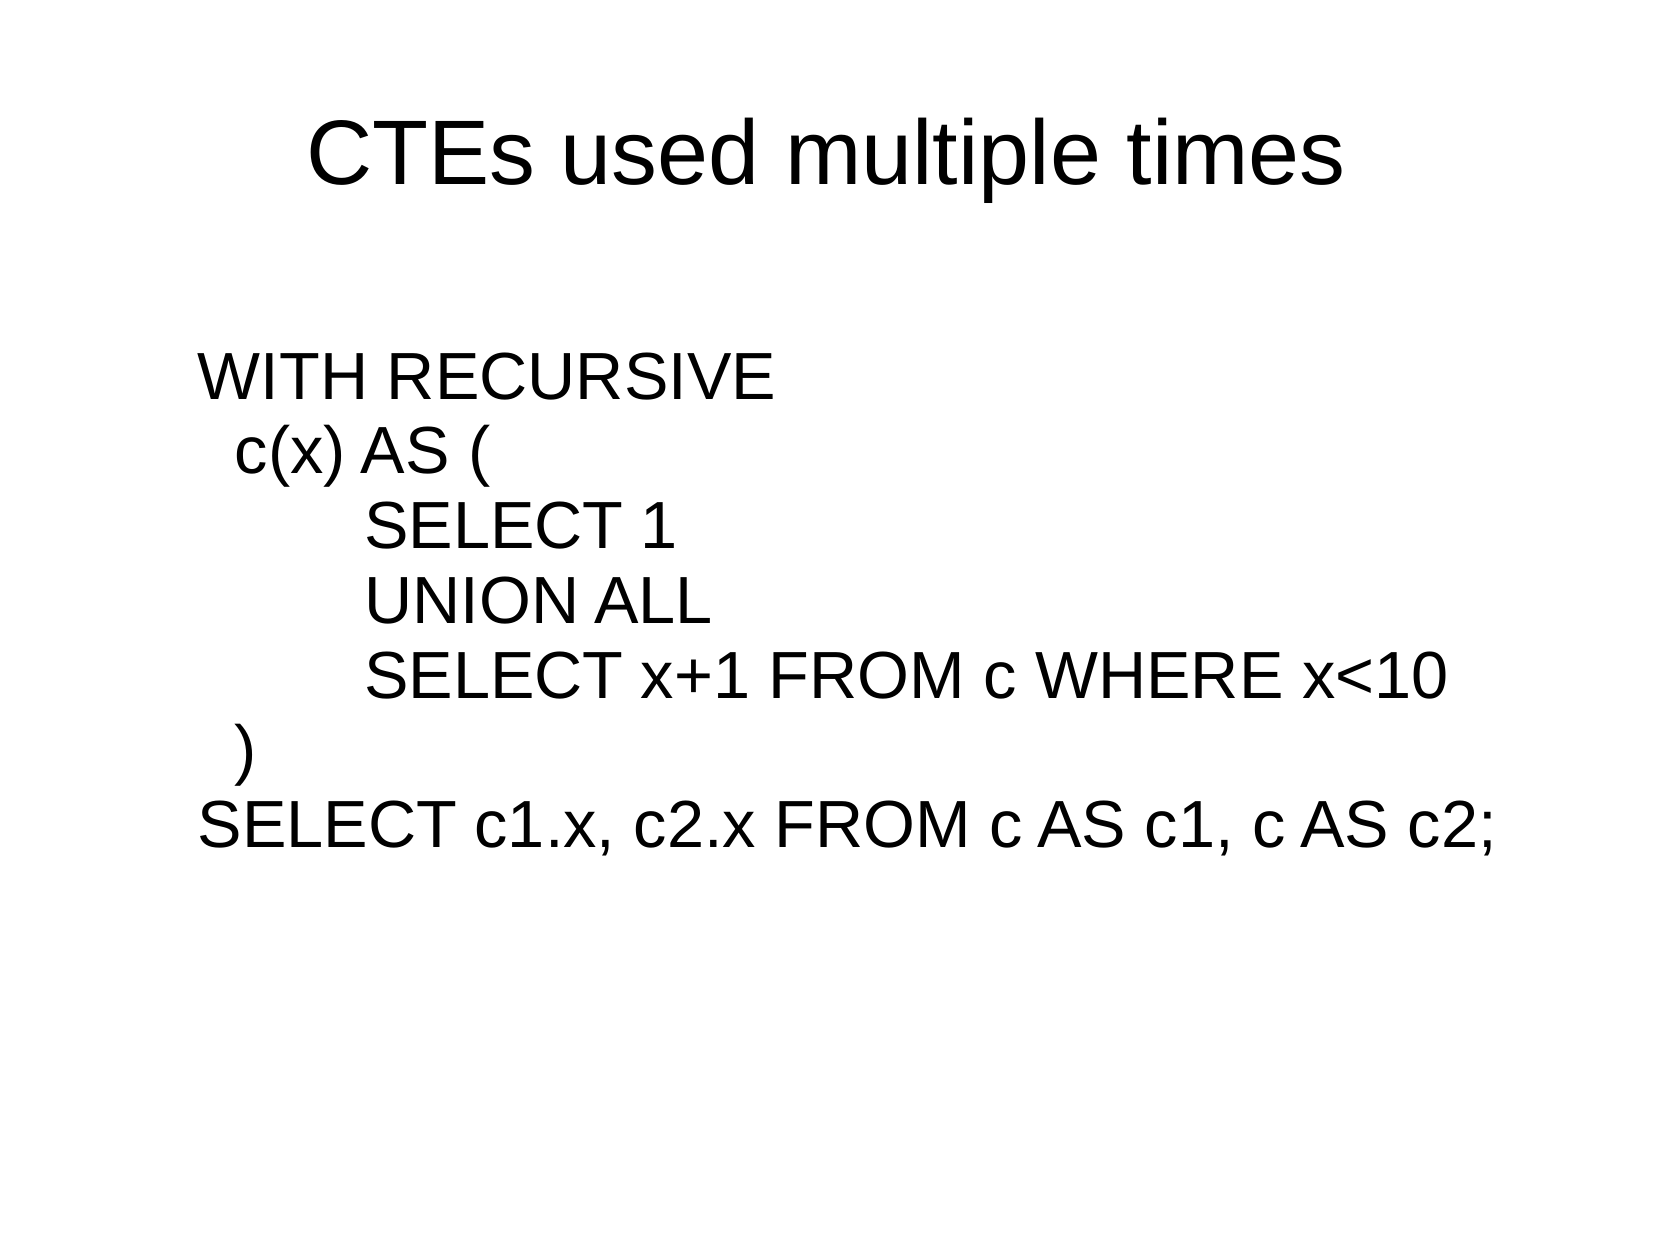

# CTEs used multiple times
WITH RECURSIVE
 c(x) AS (
 SELECT 1
 UNION ALL
 SELECT x+1 FROM c WHERE x<10
 )
SELECT c1.x, c2.x FROM c AS c1, c AS c2;